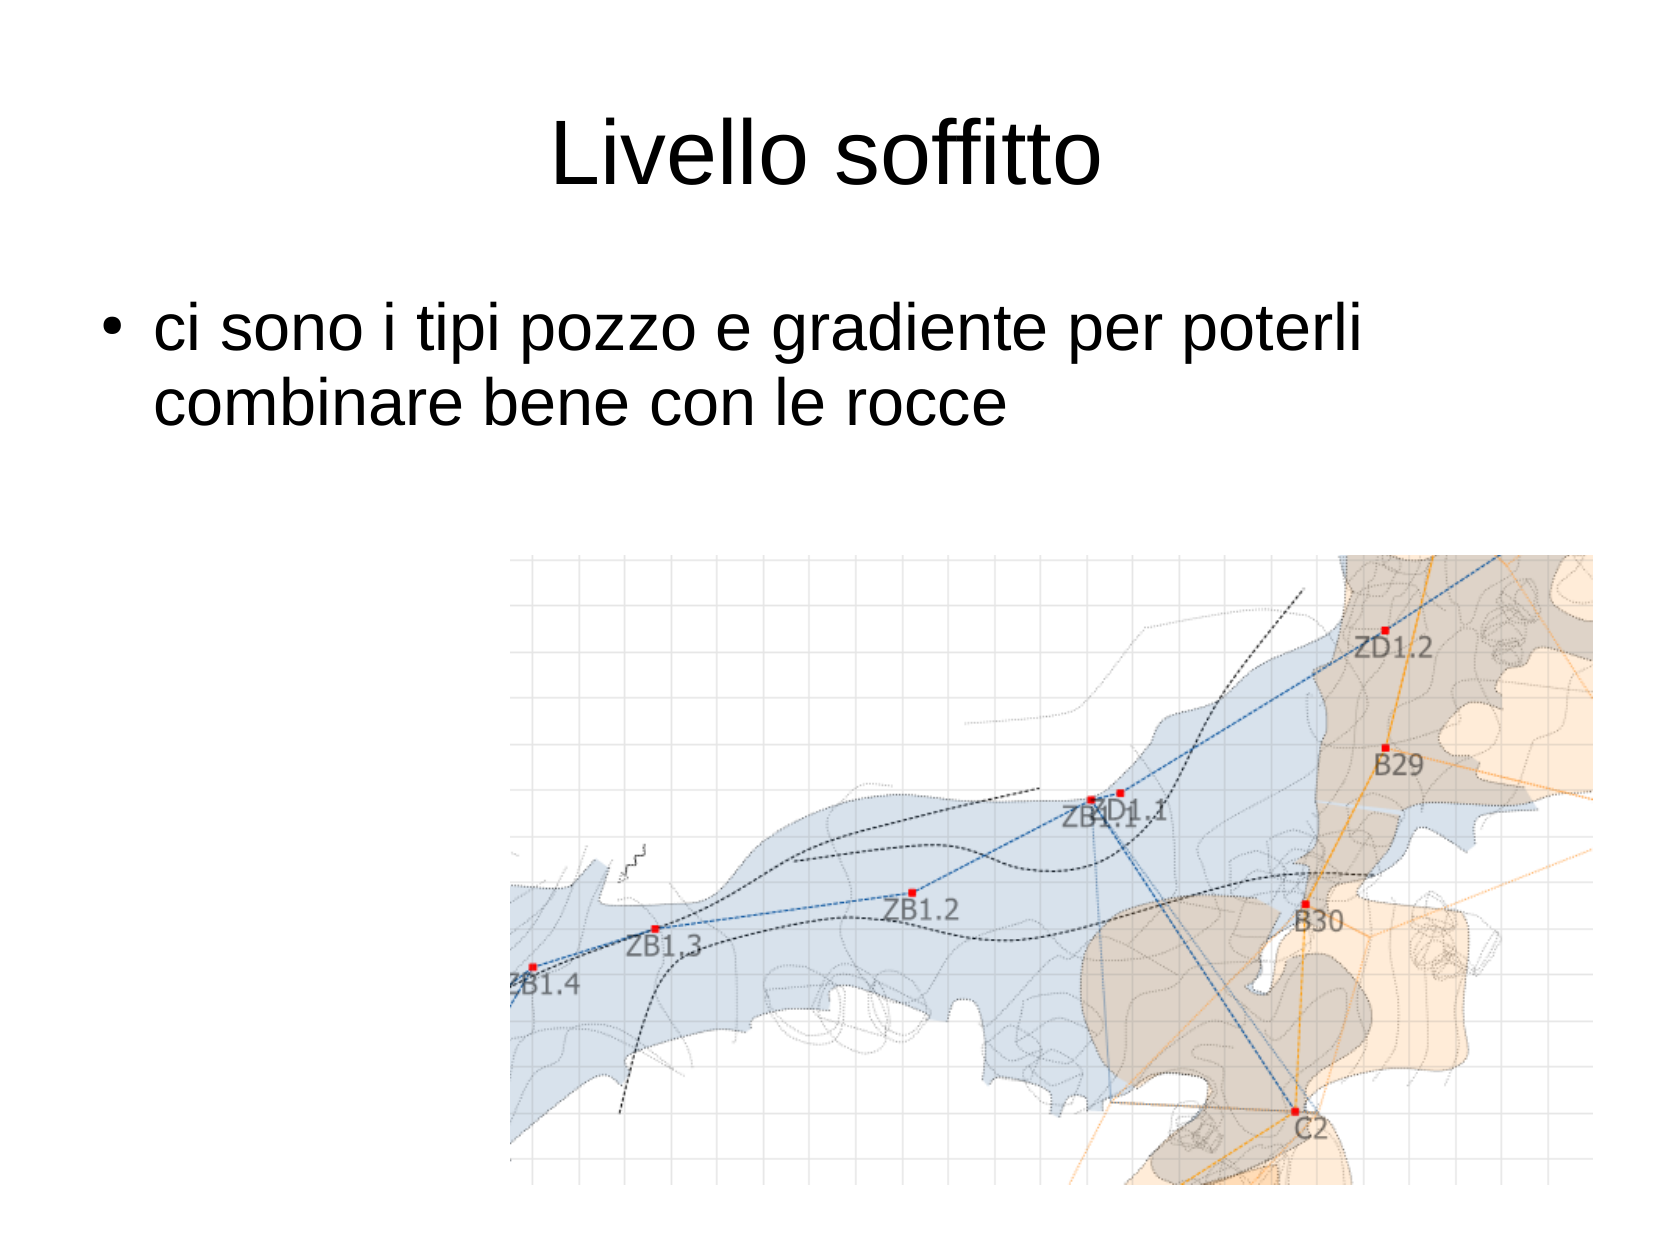

# Livello soffitto
ci sono i tipi pozzo e gradiente per poterli combinare bene con le rocce